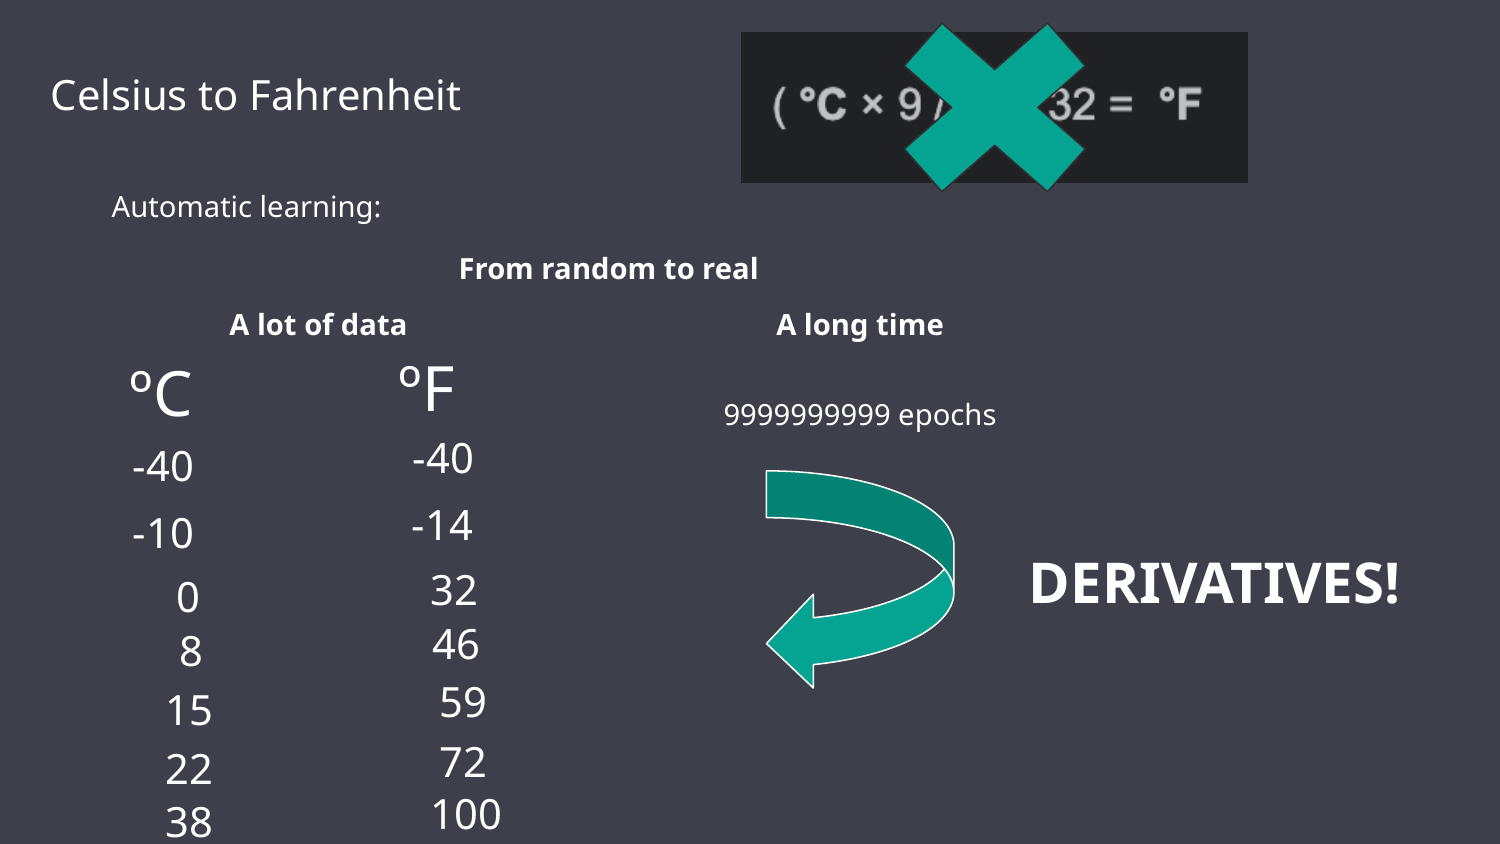

Celsius to Fahrenheit
Automatic learning:
From random to real
A lot of data
A long time
ºF
ºC
9999999999 epochs
-40
-40
-14
-10
DERIVATIVES!
32
0
46
8
59
15
72
22
100
38